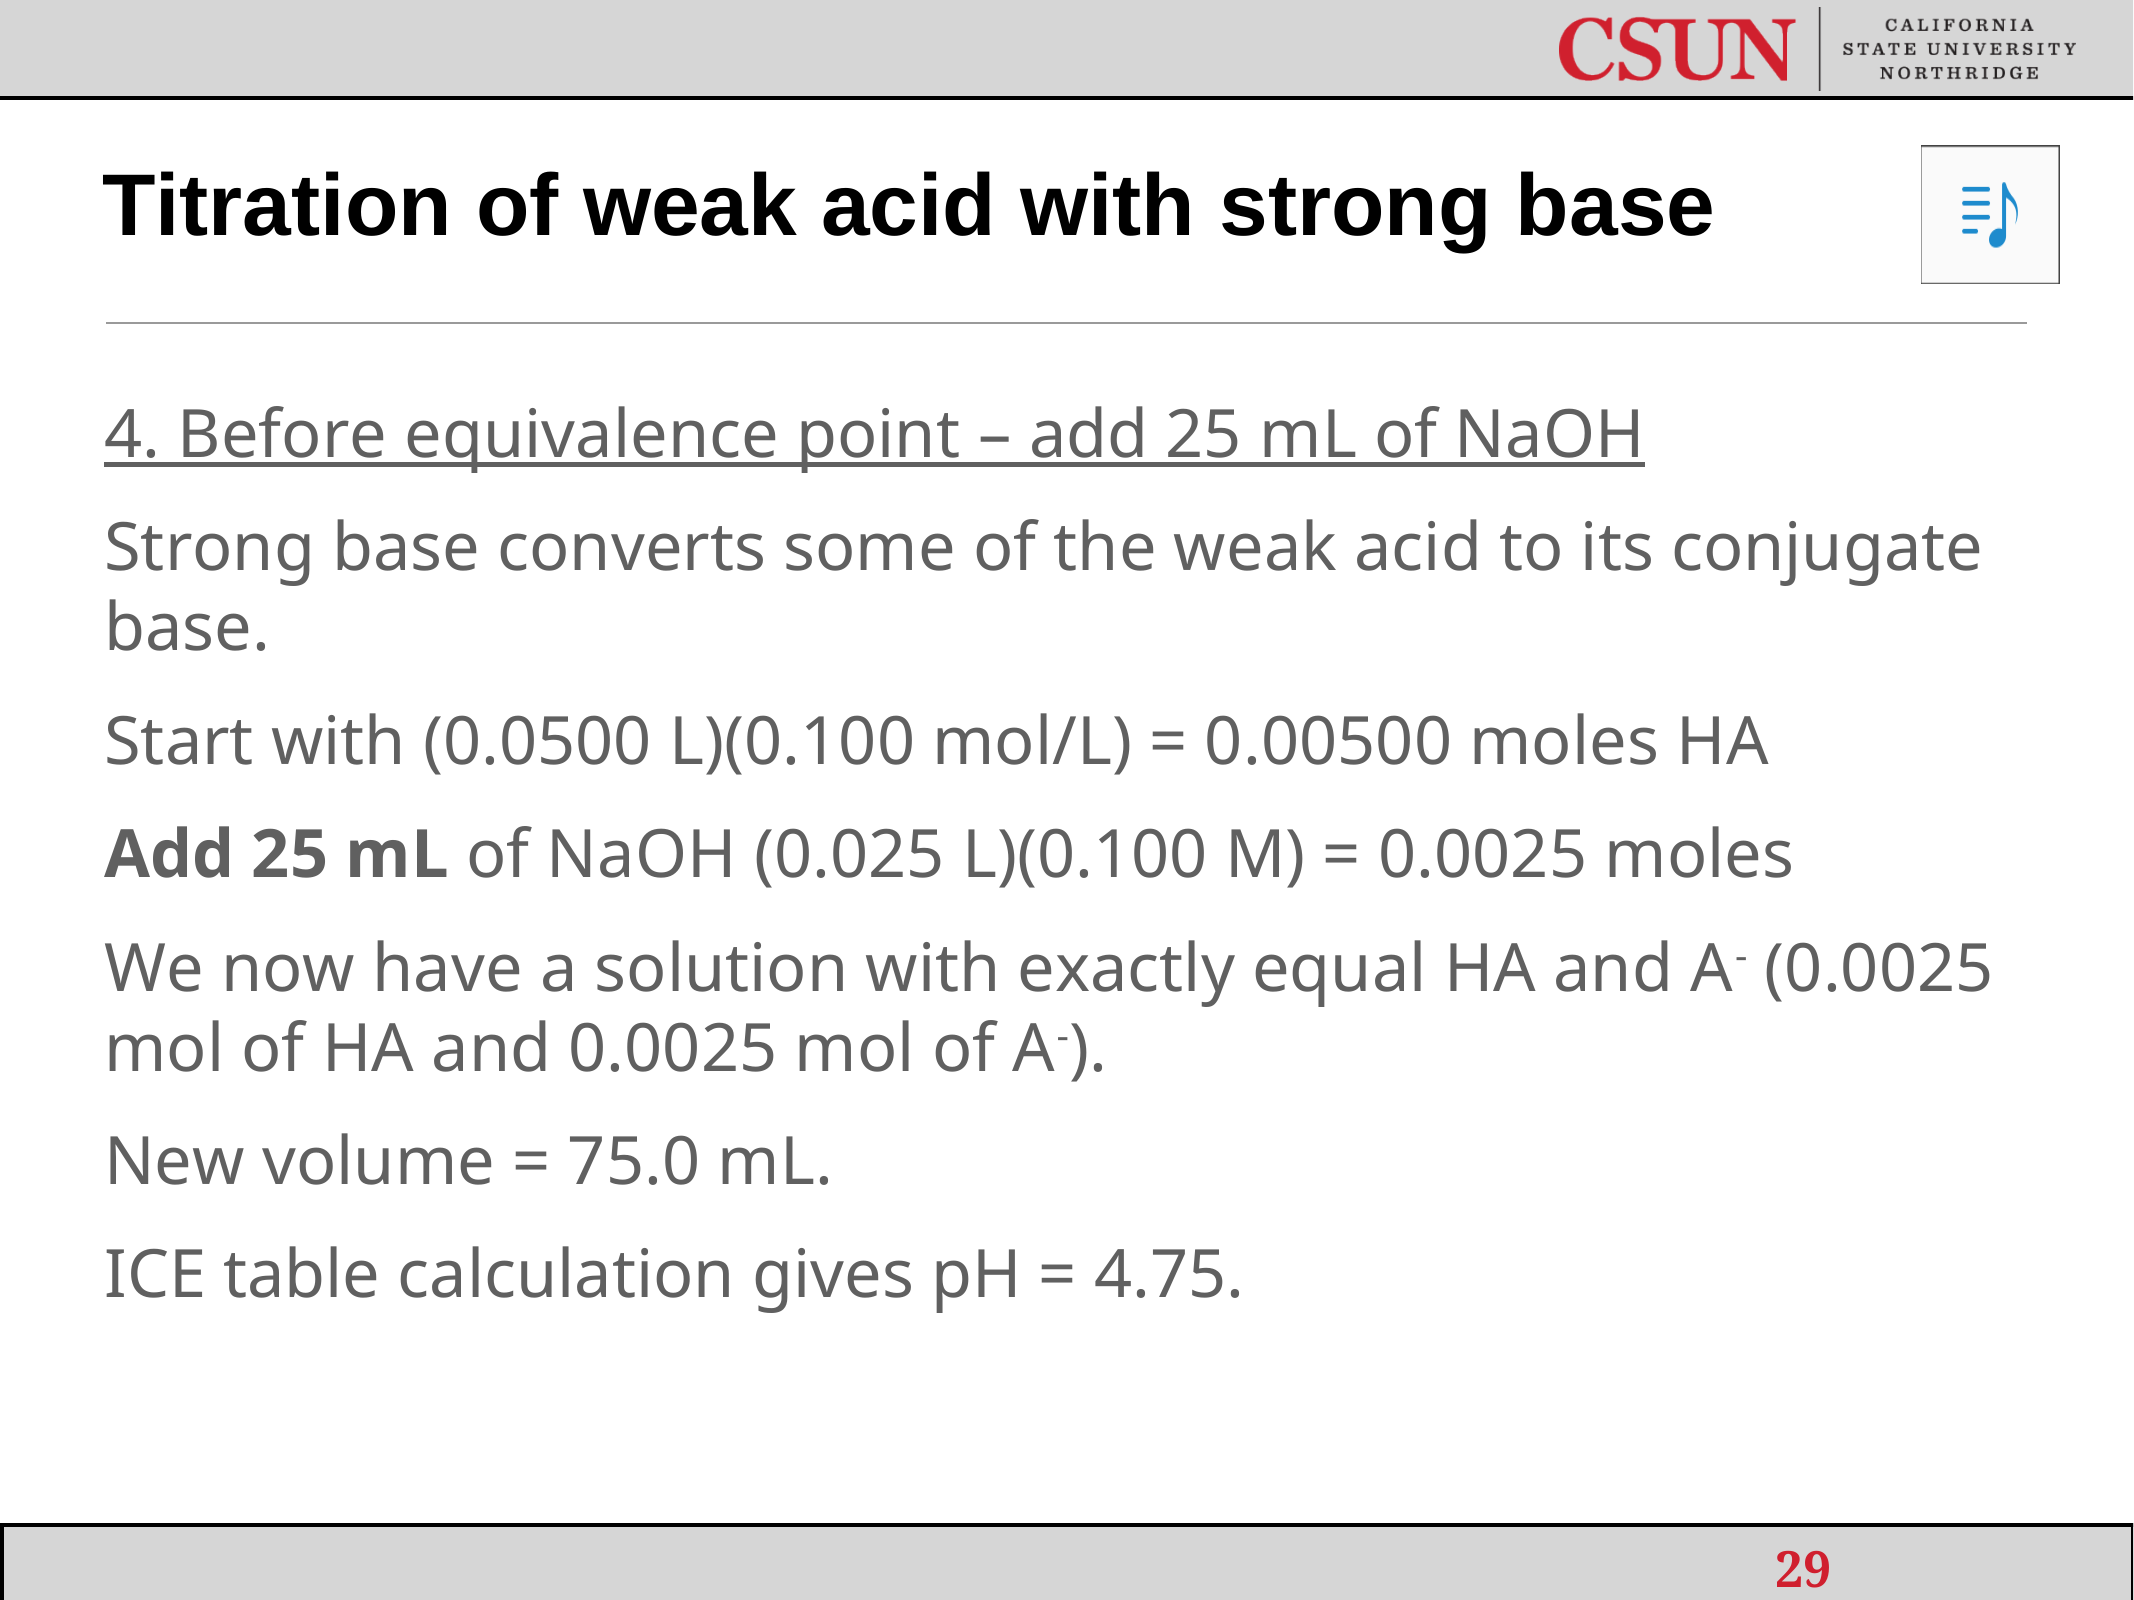

# Titration of weak acid with strong base
4. Before equivalence point – add 25 mL of NaOH
Strong base converts some of the weak acid to its conjugate base.
Start with (0.0500 L)(0.100 mol/L) = 0.00500 moles HA
Add 25 mL of NaOH (0.025 L)(0.100 M) = 0.0025 moles
We now have a solution with exactly equal HA and A- (0.0025 mol of HA and 0.0025 mol of A-).
New volume = 75.0 mL.
ICE table calculation gives pH = 4.75.
29